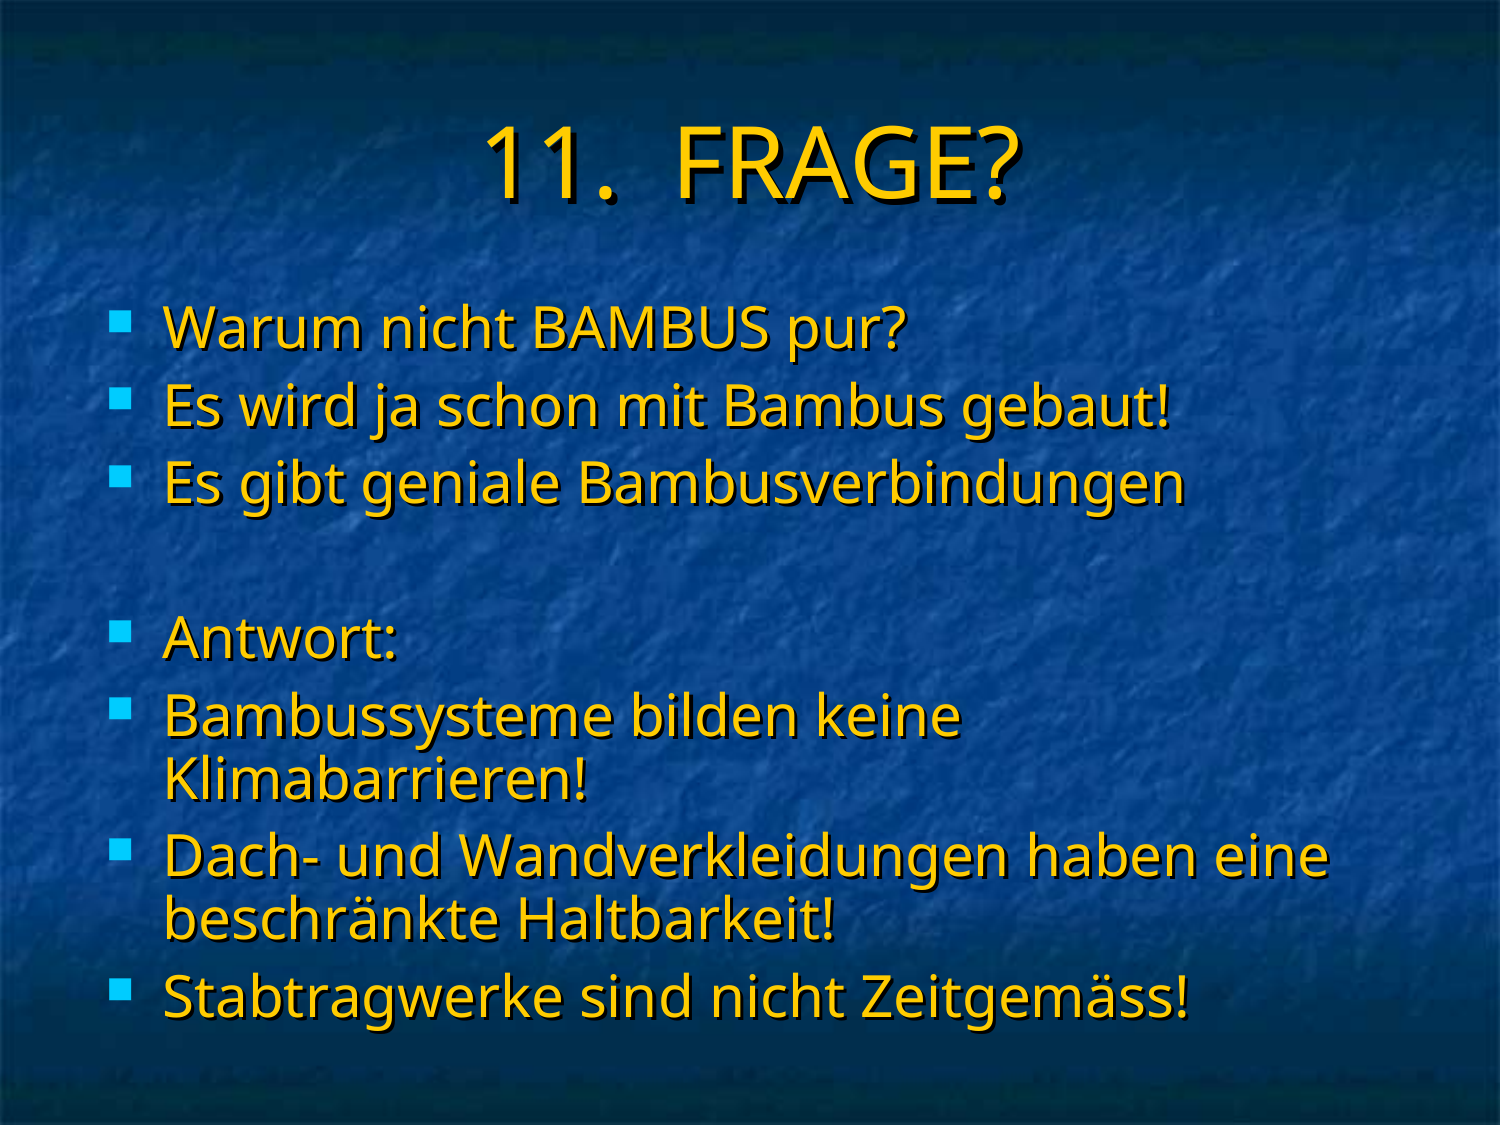

# 11. FRAGE?
Warum nicht BAMBUS pur?
Es wird ja schon mit Bambus gebaut!
Es gibt geniale Bambusverbindungen
Antwort:
Bambussysteme bilden keine Klimabarrieren!
Dach- und Wandverkleidungen haben eine beschränkte Haltbarkeit!
Stabtragwerke sind nicht Zeitgemäss!